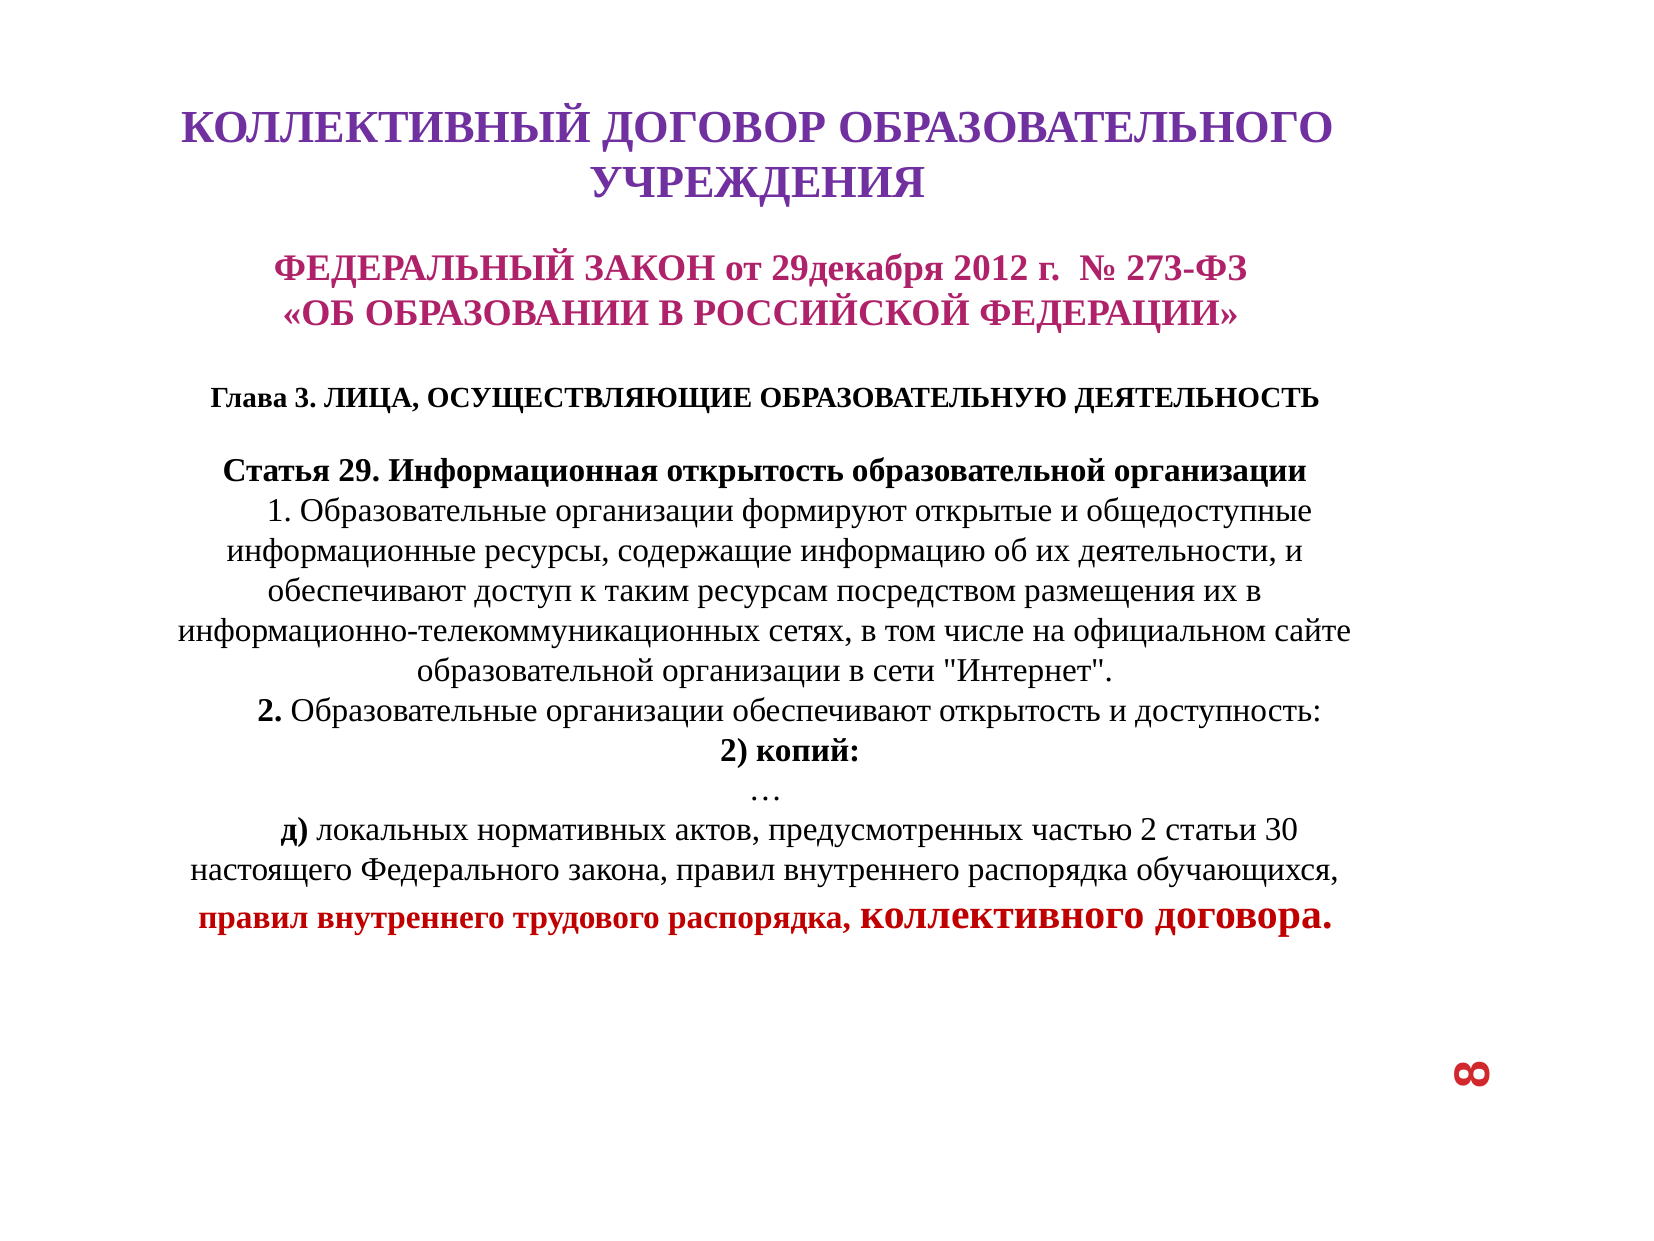

# КОЛЛЕКТИВНЫЙ ДОГОВОР ОБРАЗОВАТЕЛЬНОГО УЧРЕЖДЕНИЯ
ФЕДЕРАЛЬНЫЙ ЗАКОН от 29декабря 2012 г. № 273-ФЗ
«ОБ ОБРАЗОВАНИИ В РОССИЙСКОЙ ФЕДЕРАЦИИ»
Глава 3. ЛИЦА, ОСУЩЕСТВЛЯЮЩИЕ ОБРАЗОВАТЕЛЬНУЮ ДЕЯТЕЛЬНОСТЬ
Статья 29. Информационная открытость образовательной организации
 1. Образовательные организации формируют открытые и общедоступные информационные ресурсы, содержащие информацию об их деятельности, и обеспечивают доступ к таким ресурсам посредством размещения их в информационно-телекоммуникационных сетях, в том числе на официальном сайте образовательной организации в сети "Интернет".
 2. Образовательные организации обеспечивают открытость и доступность:
 2) копий:
…
 д) локальных нормативных актов, предусмотренных частью 2 статьи 30 настоящего Федерального закона, правил внутреннего распорядка обучающихся, правил внутреннего трудового распорядка, коллективного договора.